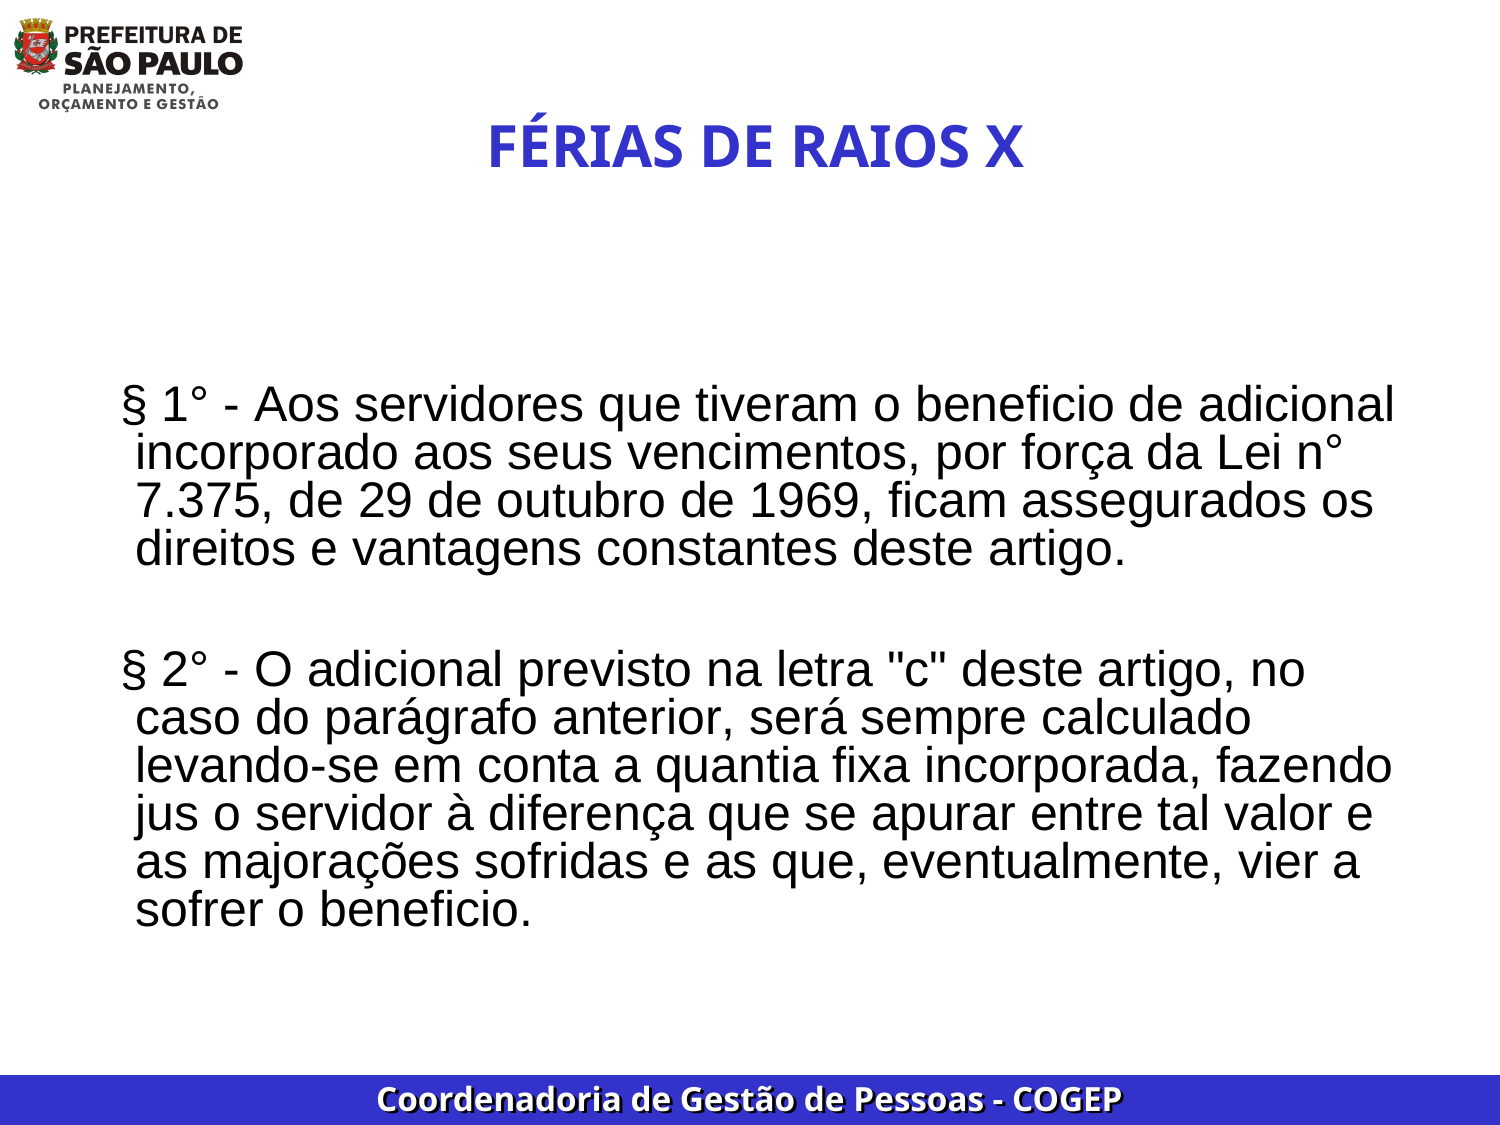

# FÉRIAS DE RAIOS X
§ 1° - Aos servidores que tiveram o beneficio de adicional incorporado aos seus vencimentos, por força da Lei n° 7.375, de 29 de outubro de 1969, ficam assegurados os direitos e vantagens constantes deste artigo.
§ 2° - O adicional previsto na letra "c" deste artigo, no caso do parágrafo anterior, será sempre calculado levando-se em conta a quantia fixa incorporada, fazendo jus o servidor à diferença que se apurar entre tal valor e as majorações sofridas e as que, eventualmente, vier a sofrer o beneficio.